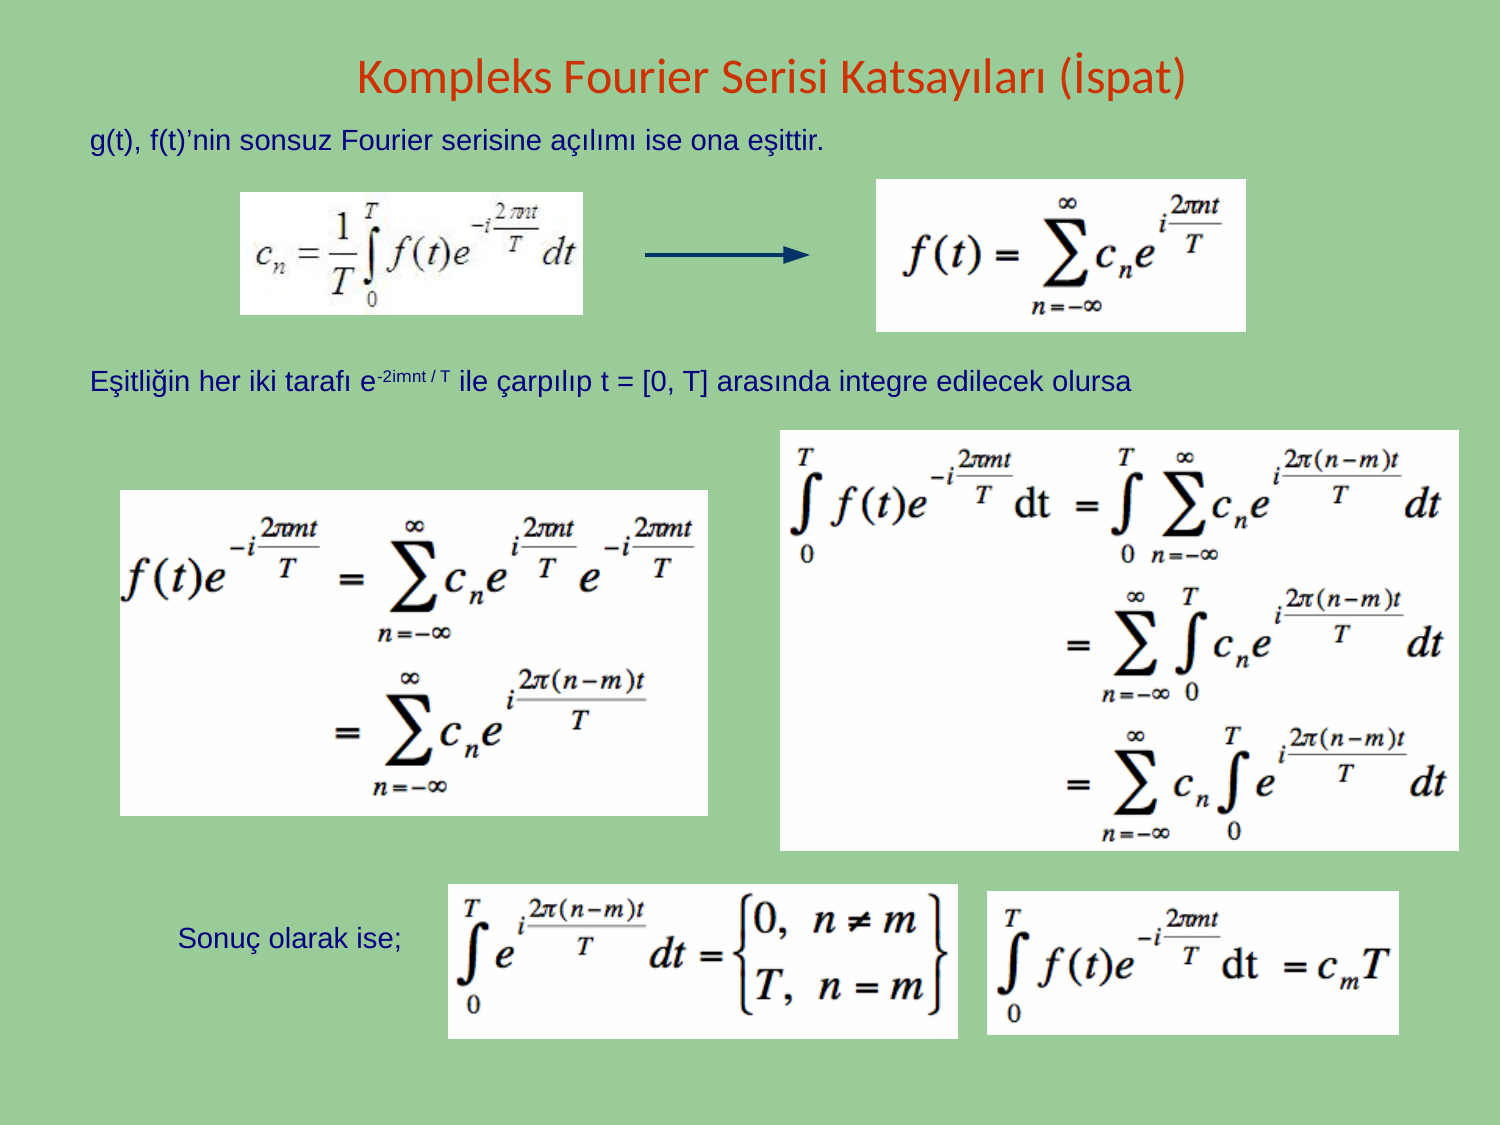

# Kompleks Fourier Serisi Katsayıları (İspat)
g(t), f(t)’nin sonsuz Fourier serisine açılımı ise ona eşittir.
Eşitliğin her iki tarafı e-2imnt / T ile çarpılıp t = [0, T] arasında integre edilecek olursa
Sonuç olarak ise;